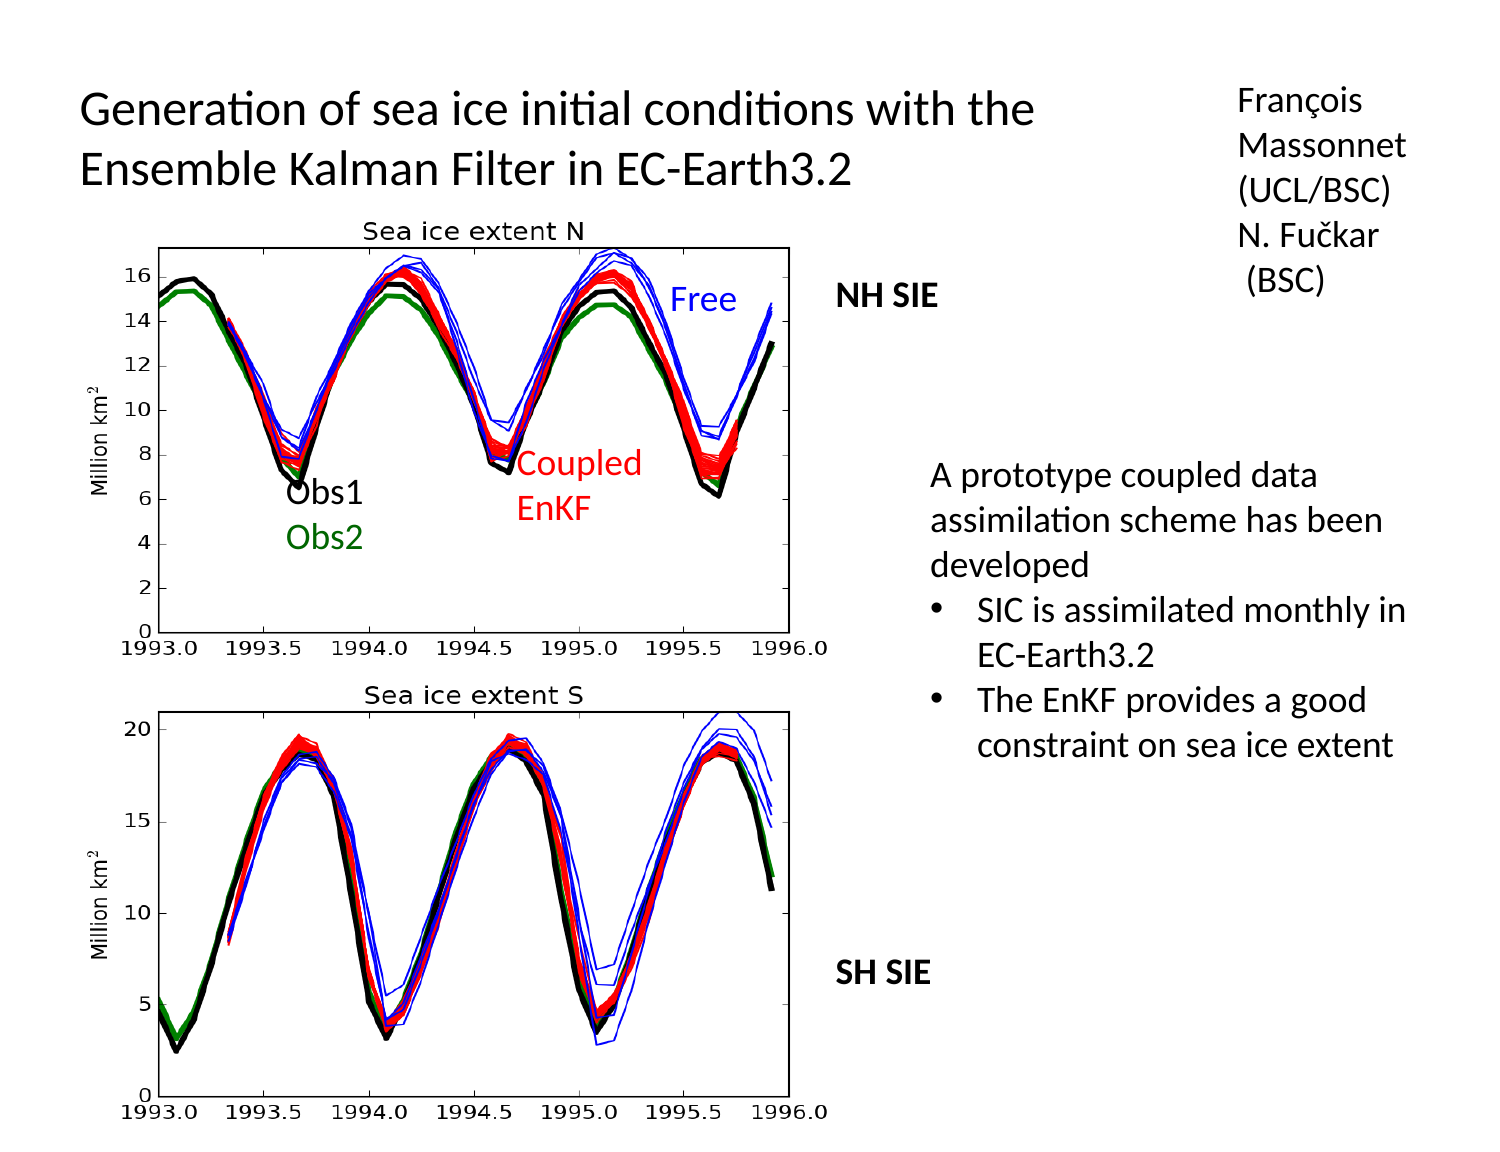

Generation of sea ice initial conditions with the Ensemble Kalman Filter in EC-Earth3.2
François Massonnet (UCL/BSC)
N. Fučkar
 (BSC)
NH SIE
Free
Coupled EnKF
A prototype coupled data assimilation scheme has been developed
SIC is assimilated monthly in EC-Earth3.2
The EnKF provides a good constraint on sea ice extent
Obs1
Obs2
SH SIE